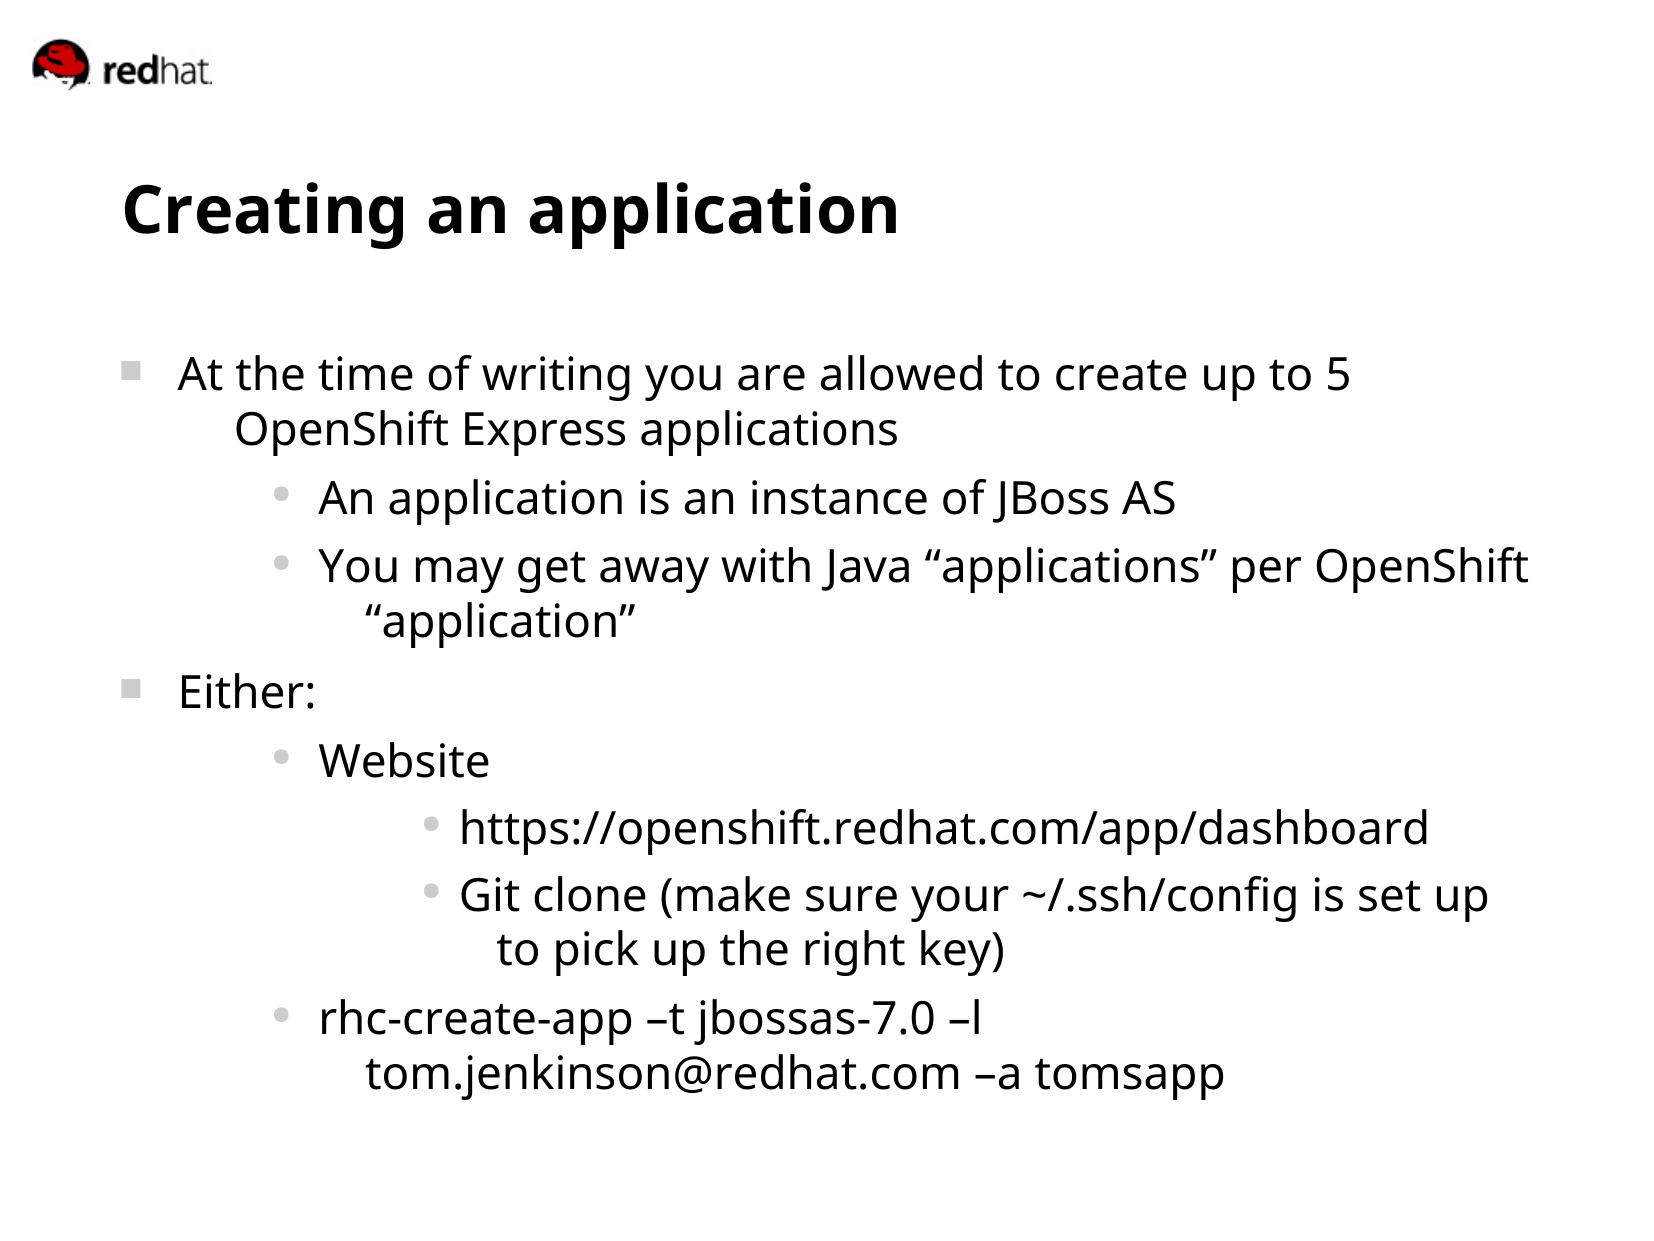

# Creating an application
At the time of writing you are allowed to create up to 5 OpenShift Express applications
An application is an instance of JBoss AS
You may get away with Java “applications” per OpenShift “application”
Either:
Website
https://openshift.redhat.com/app/dashboard
Git clone (make sure your ~/.ssh/config is set up to pick up the right key)
rhc-create-app –t jbossas-7.0 –l tom.jenkinson@redhat.com –a tomsapp